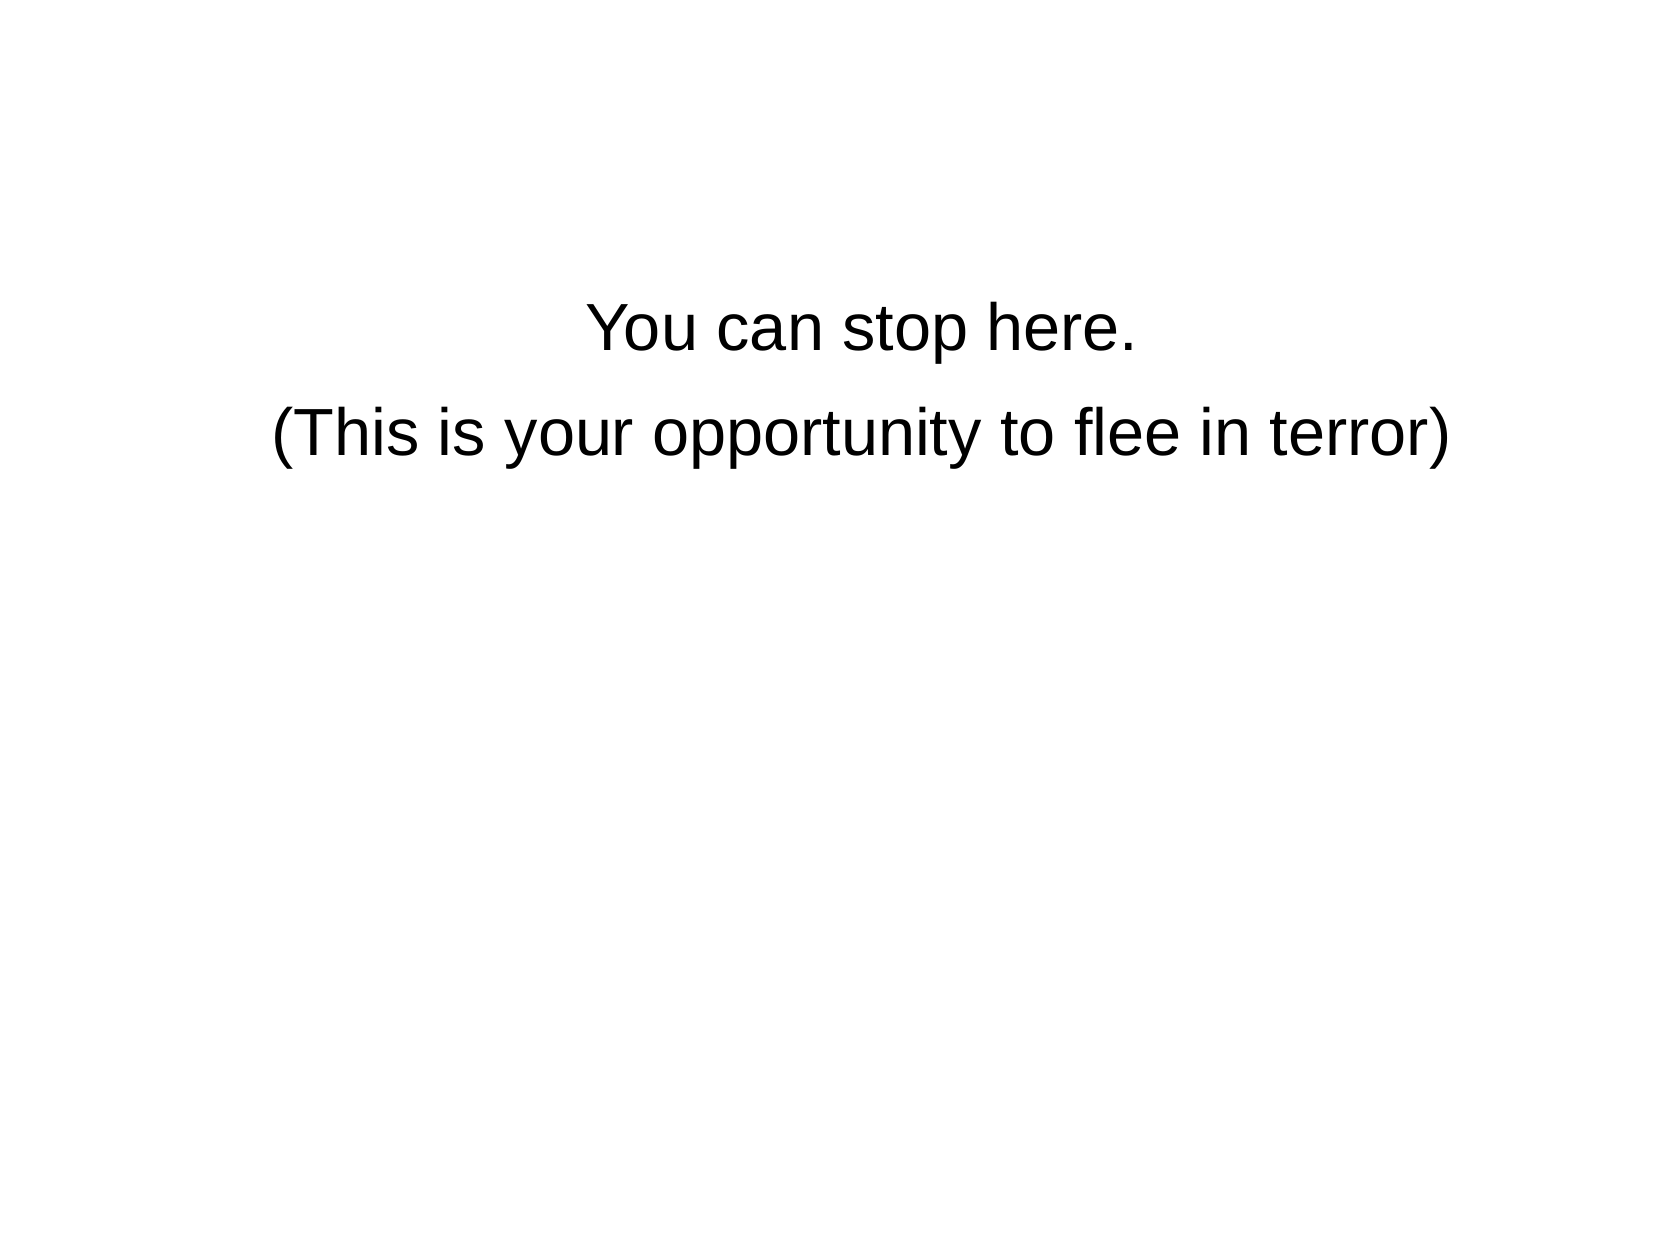

#
You can stop here.
(This is your opportunity to flee in terror)